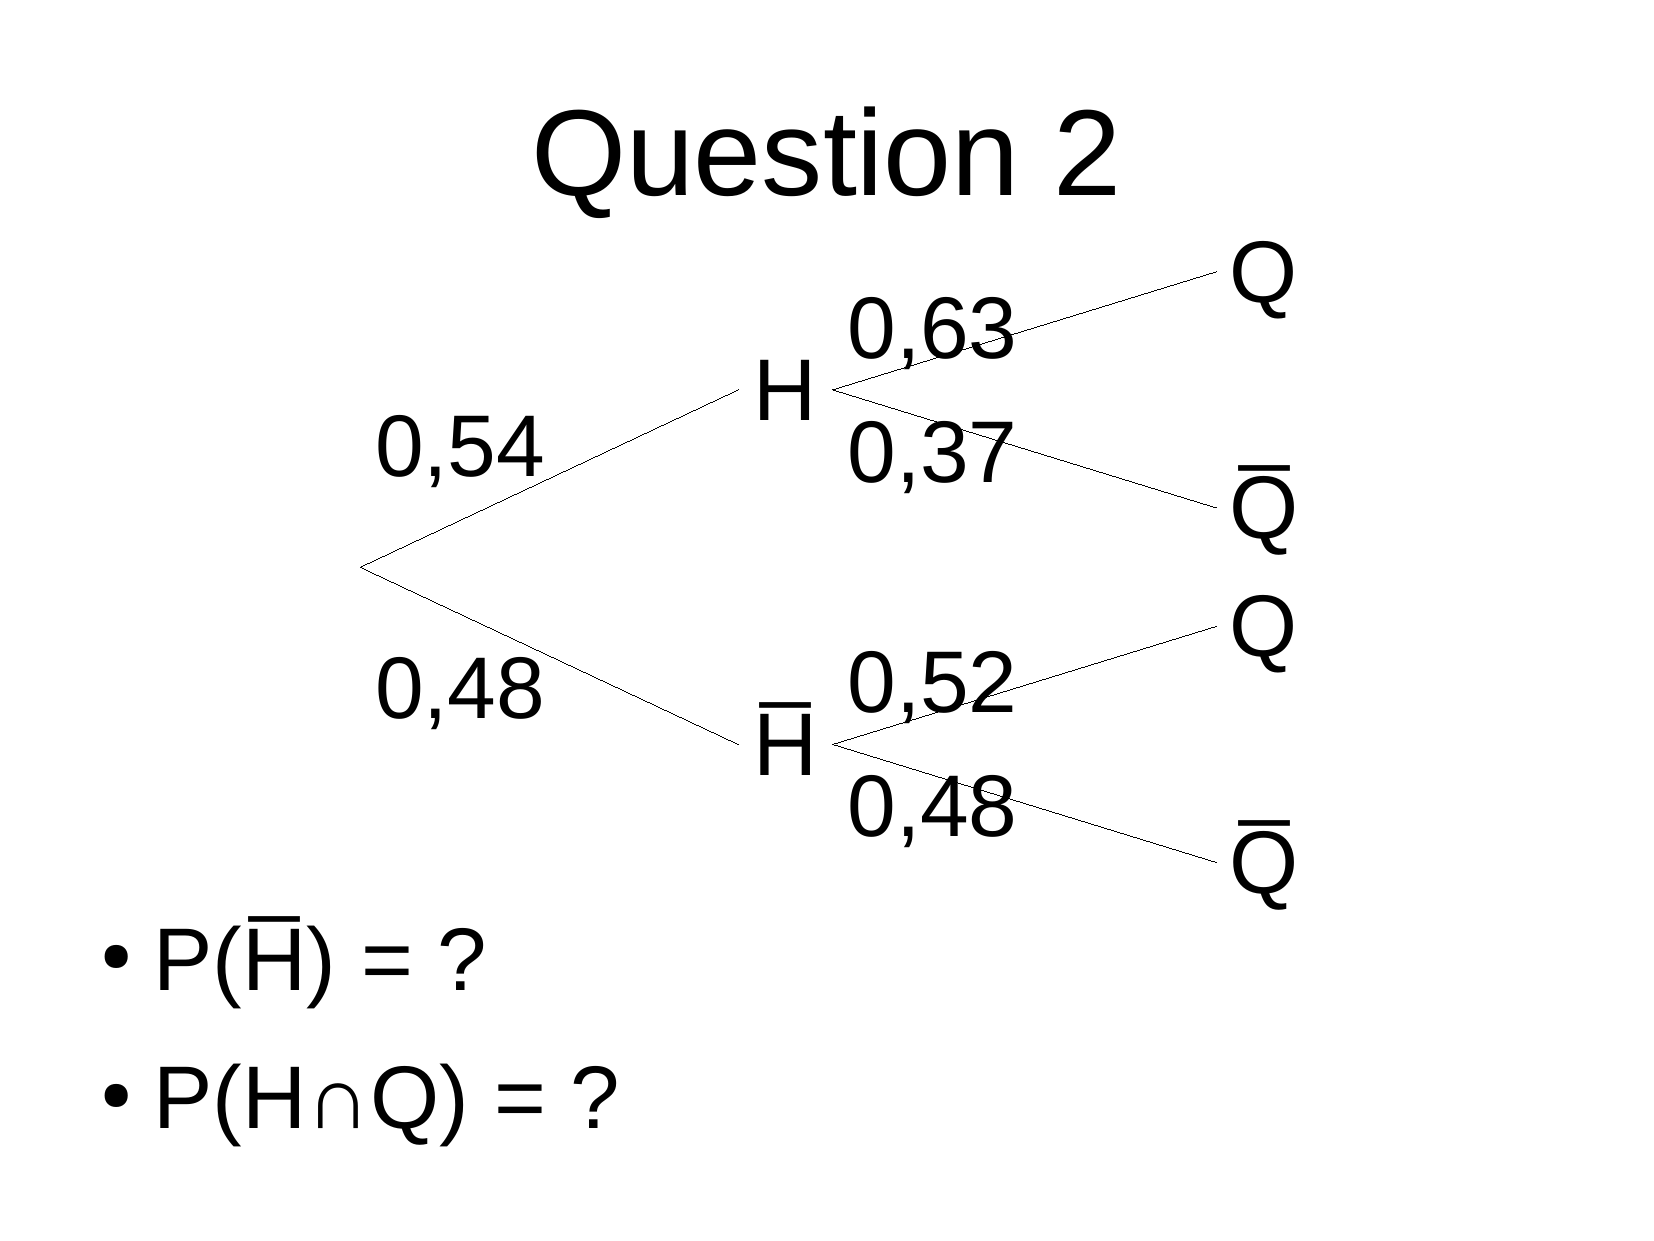

# Question 2
Q
H
Q̅
Q
H̅
Q̅
P(H̅) = ?
P(H∩Q) = ?